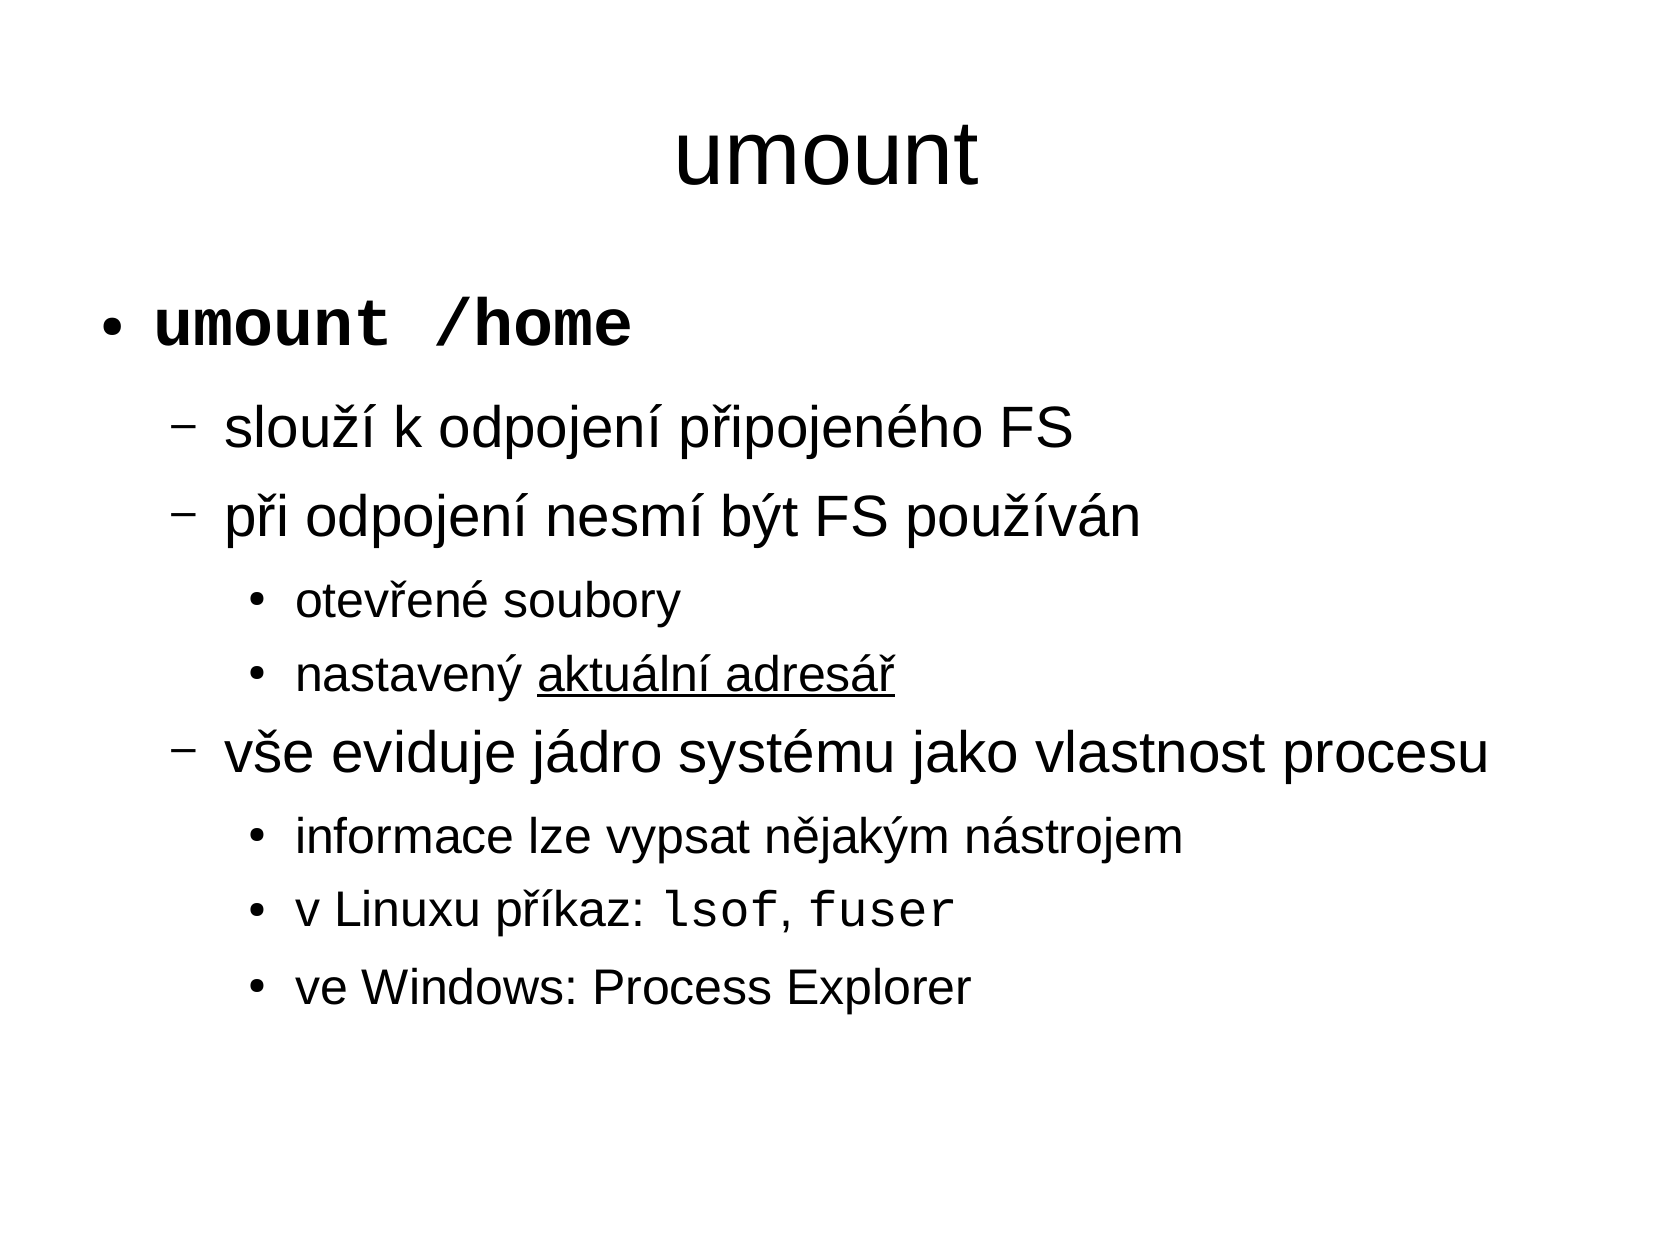

# umount
umount /home
slouží k odpojení připojeného FS
při odpojení nesmí být FS používán
otevřené soubory
nastavený aktuální adresář
vše eviduje jádro systému jako vlastnost procesu
informace lze vypsat nějakým nástrojem
v Linuxu příkaz: lsof, fuser
ve Windows: Process Explorer